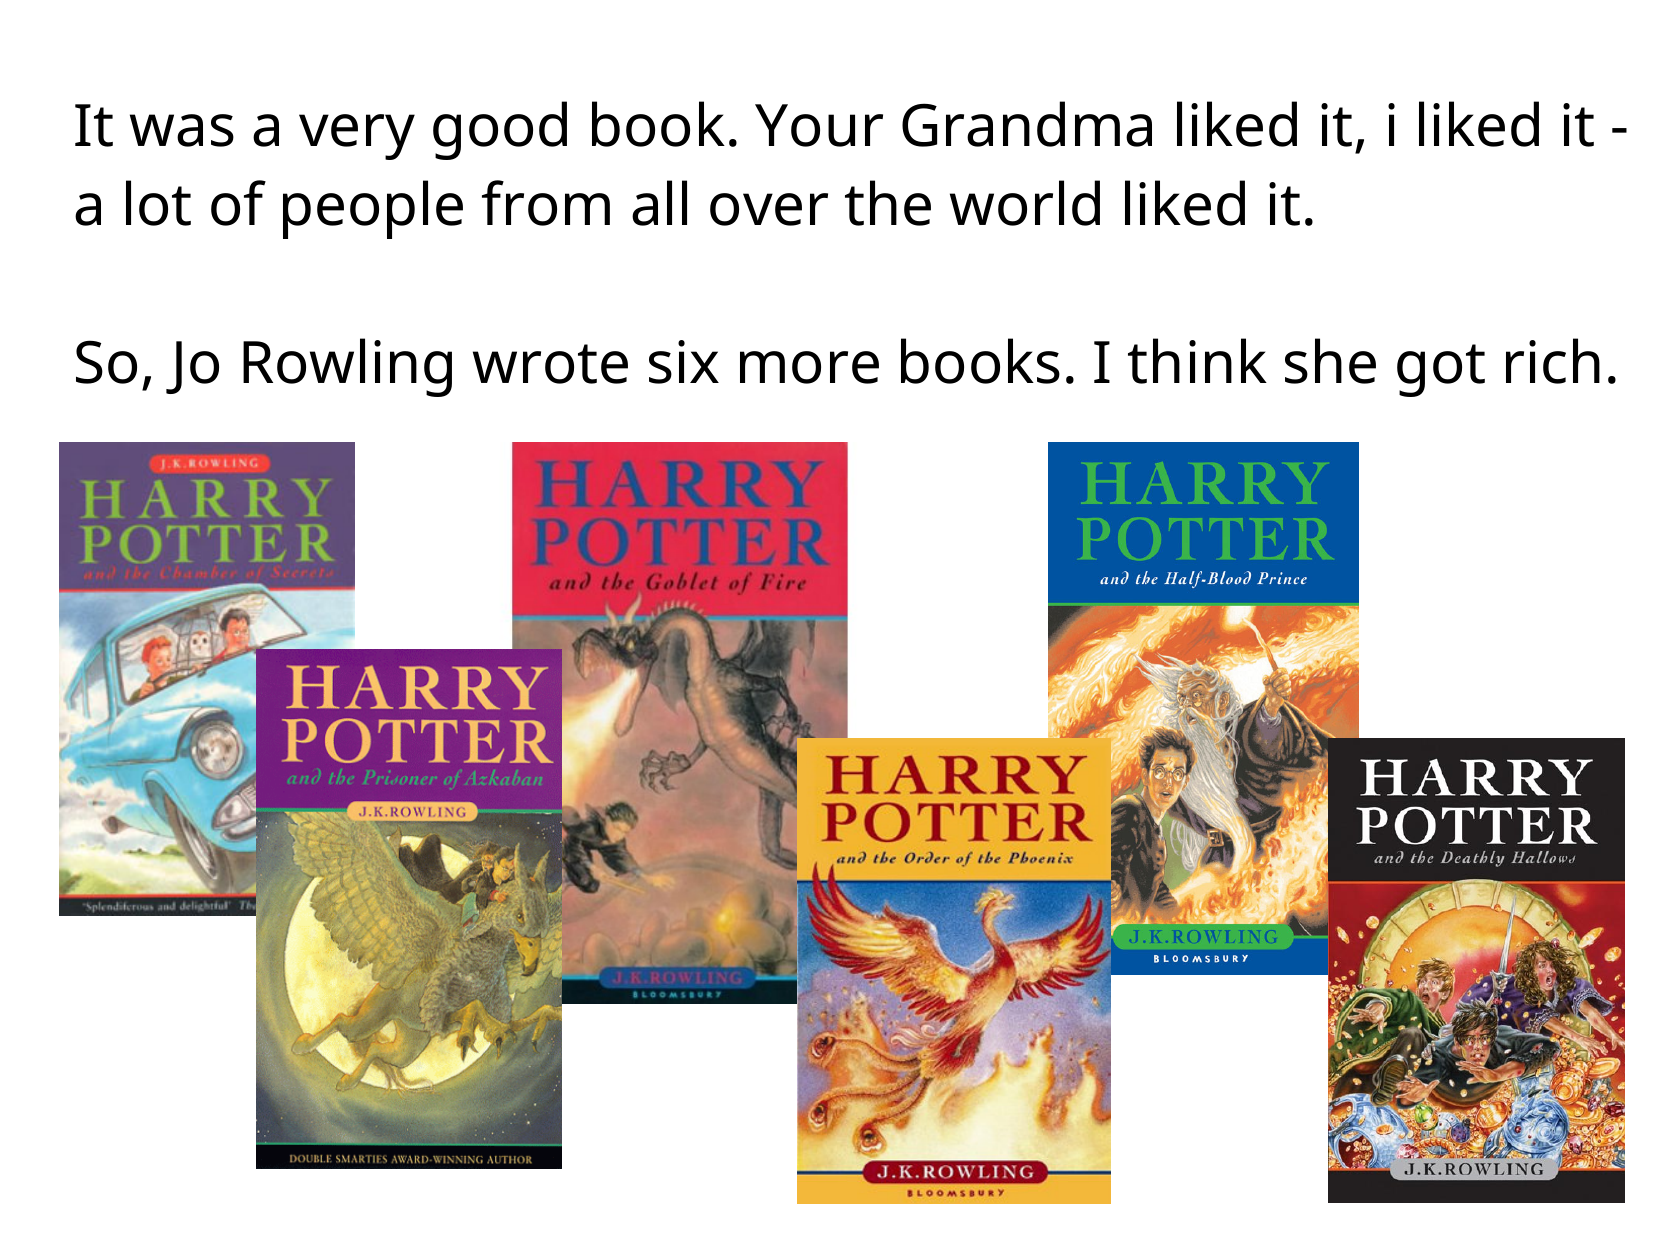

It was a very good book. Your Grandma liked it, i liked it -
a lot of people from all over the world liked it.
So, Jo Rowling wrote six more books. I think she got rich.